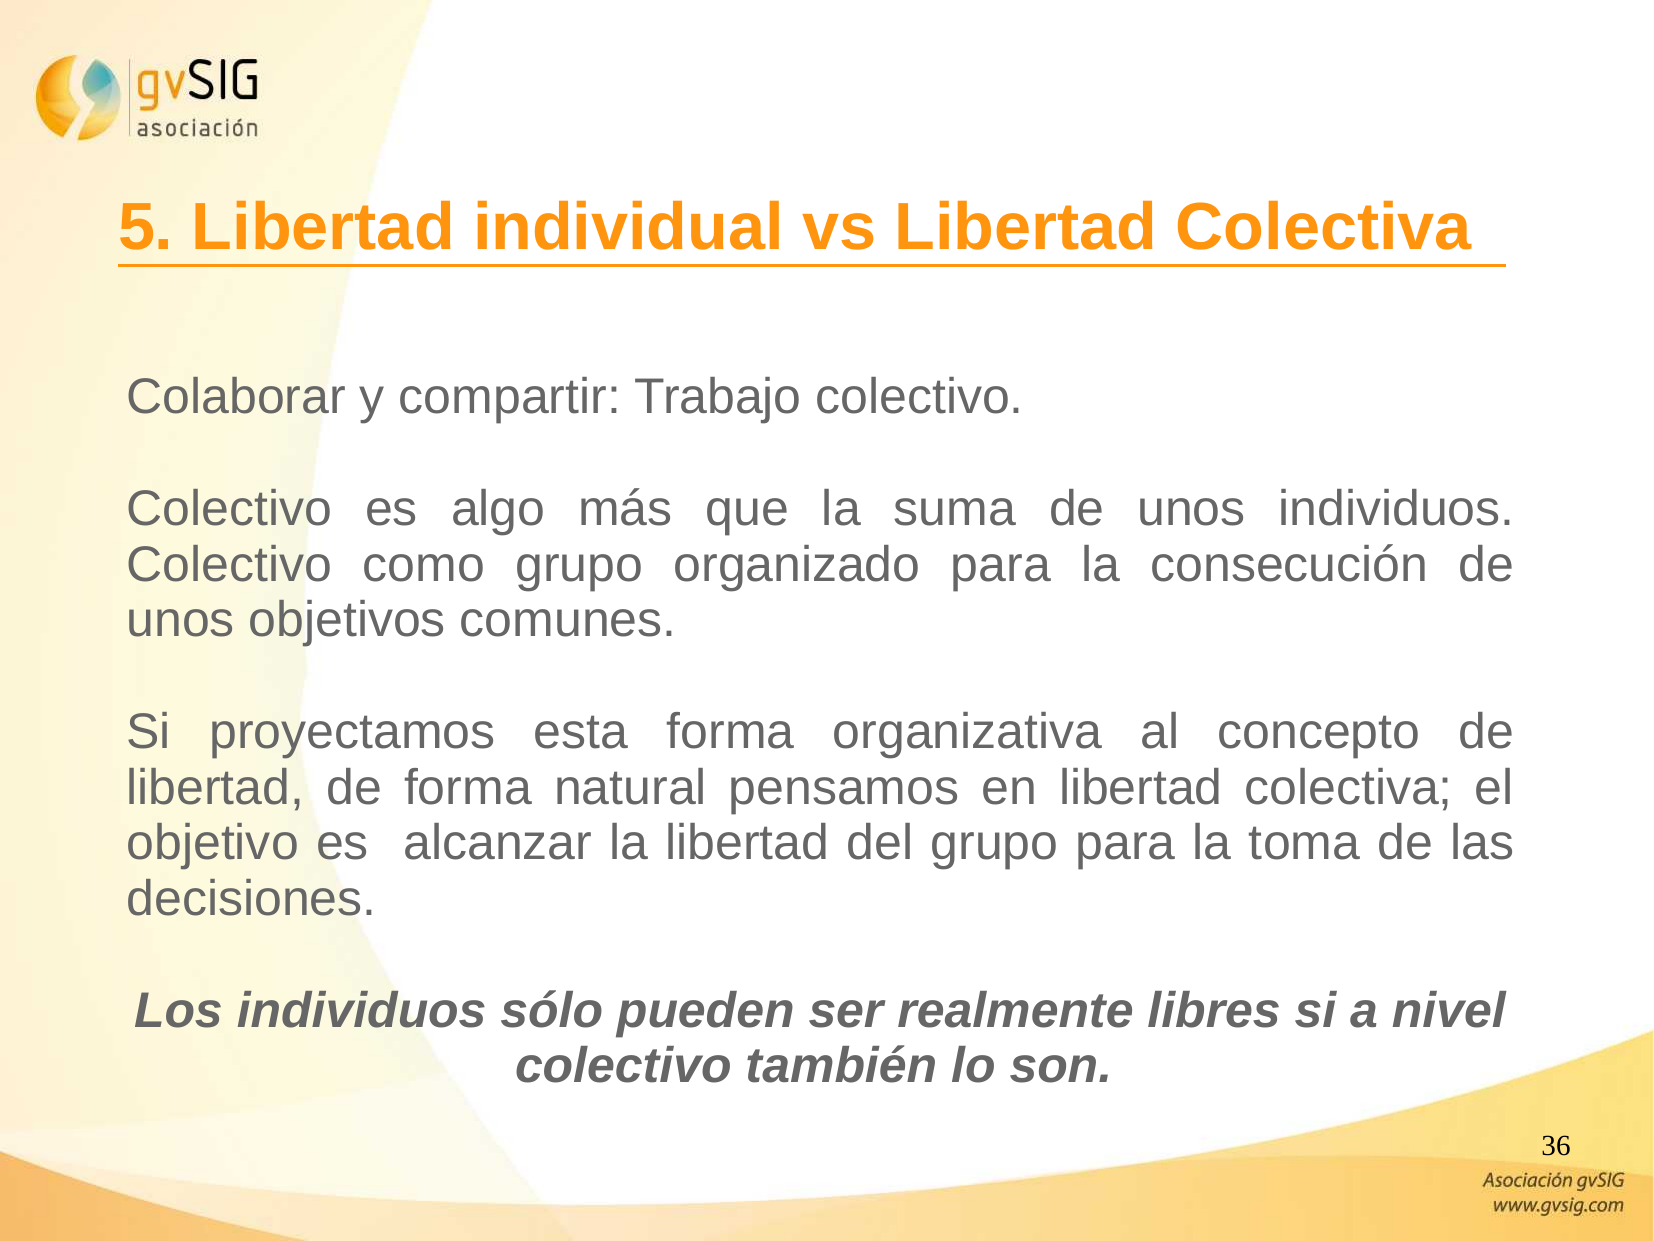

# 5. Libertad individual vs Libertad Colectiva
Colaborar y compartir: Trabajo colectivo.
Colectivo es algo más que la suma de unos individuos. Colectivo como grupo organizado para la consecución de unos objetivos comunes.
Si proyectamos esta forma organizativa al concepto de libertad, de forma natural pensamos en libertad colectiva; el objetivo es alcanzar la libertad del grupo para la toma de las decisiones.
Los individuos sólo pueden ser realmente libres si a nivel colectivo también lo son.
36